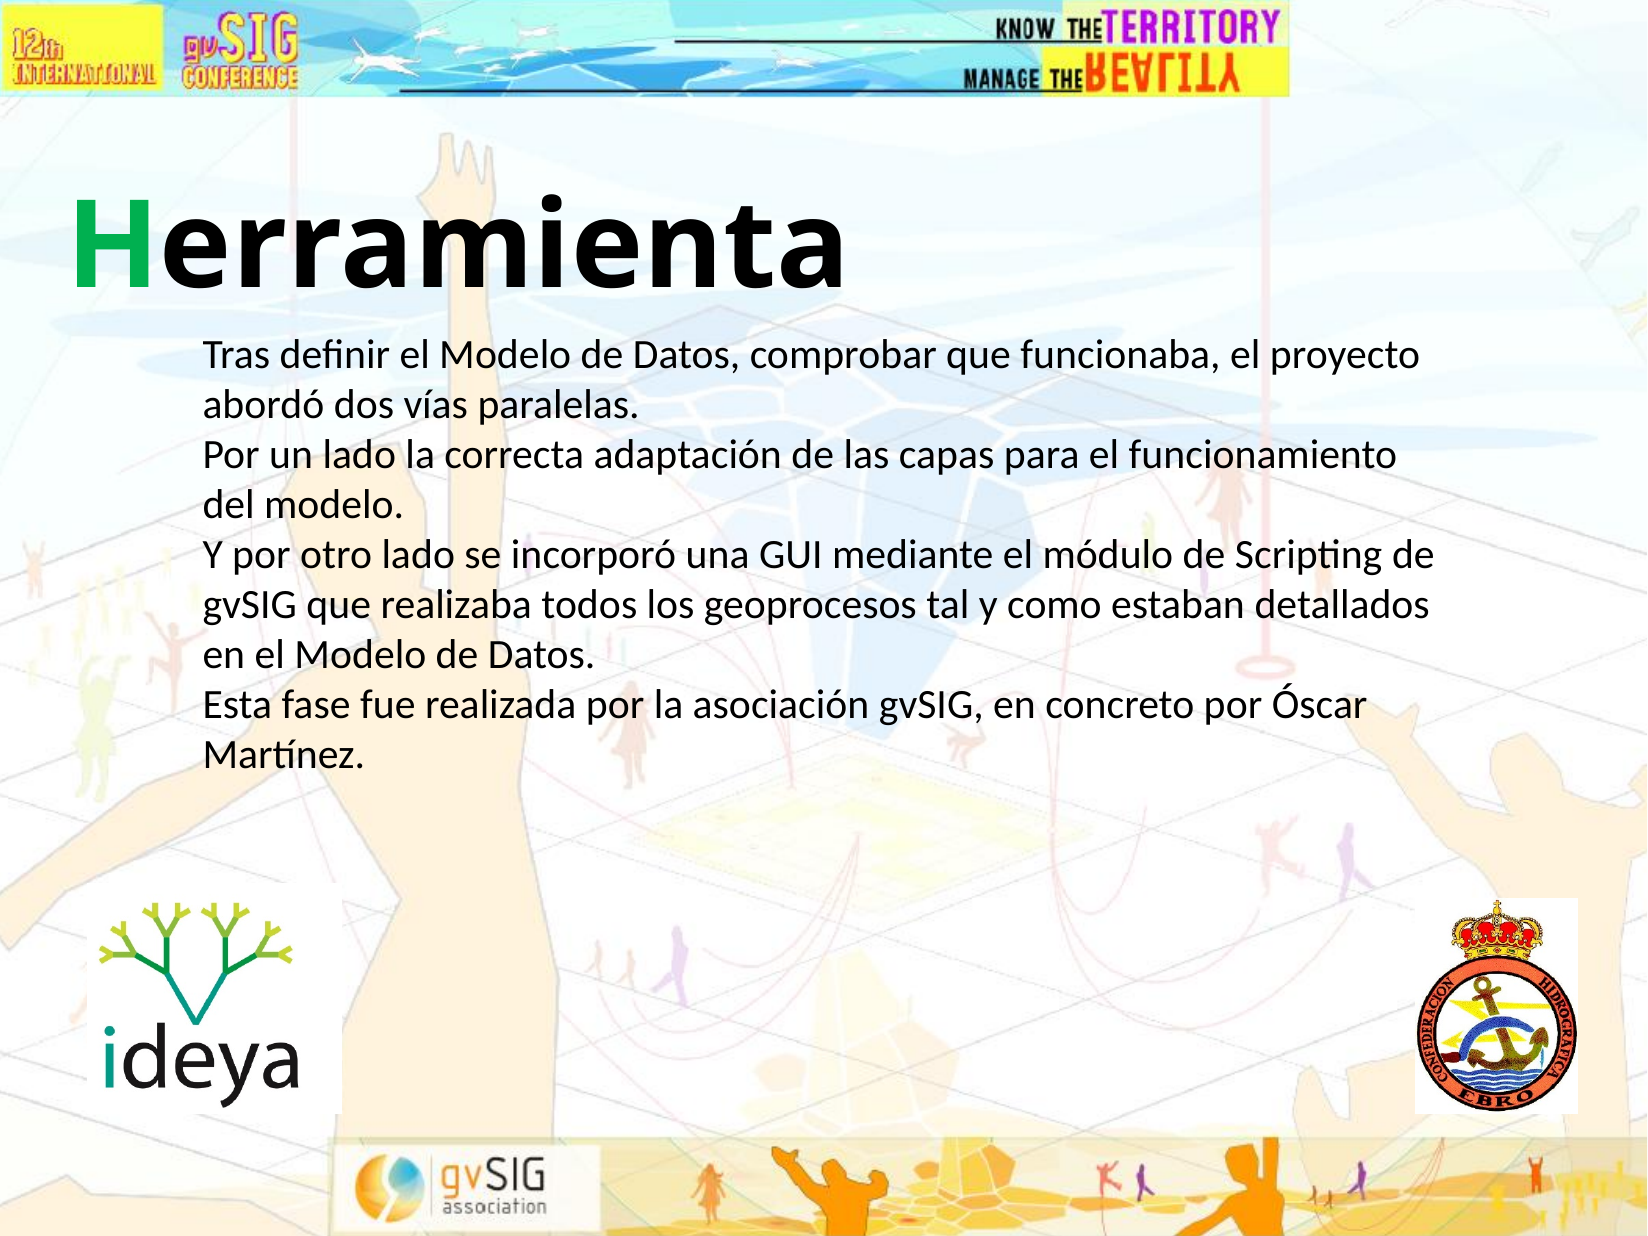

# Herramienta
Tras definir el Modelo de Datos, comprobar que funcionaba, el proyecto abordó dos vías paralelas.
Por un lado la correcta adaptación de las capas para el funcionamiento del modelo.
Y por otro lado se incorporó una GUI mediante el módulo de Scripting de gvSIG que realizaba todos los geoprocesos tal y como estaban detallados en el Modelo de Datos.
Esta fase fue realizada por la asociación gvSIG, en concreto por Óscar Martínez.